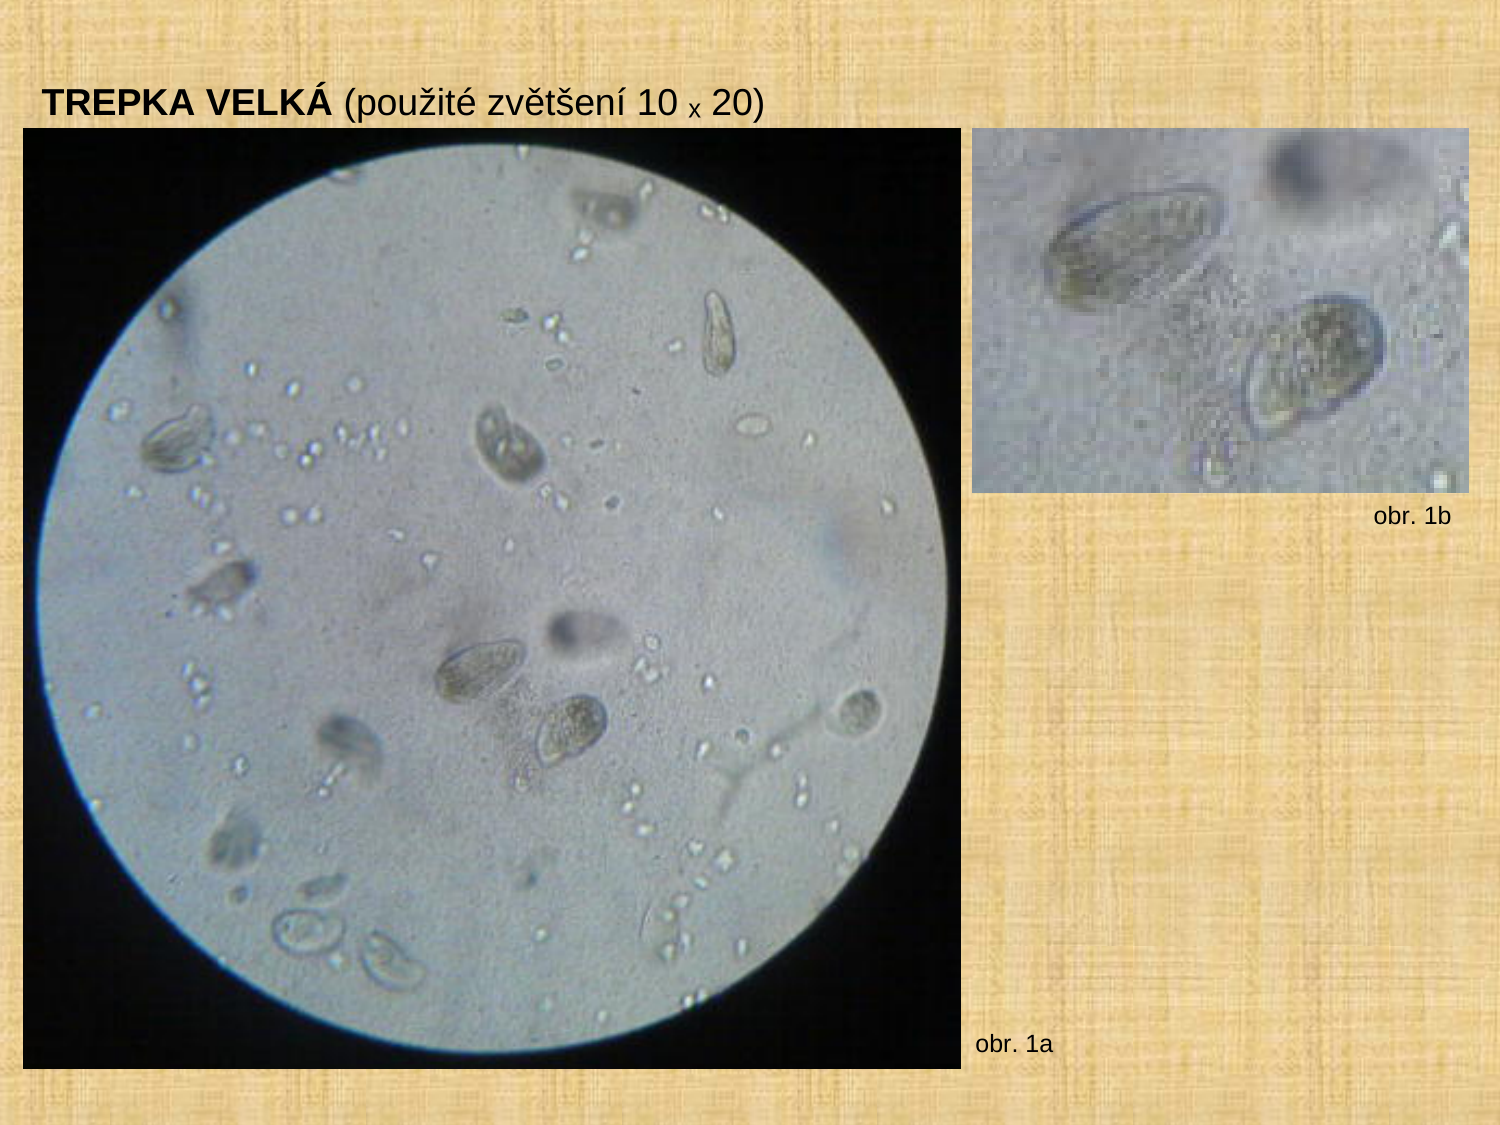

TREPKA VELKÁ (použité zvětšení 10 ₓ 20)
obr. 1b
obr. 1a